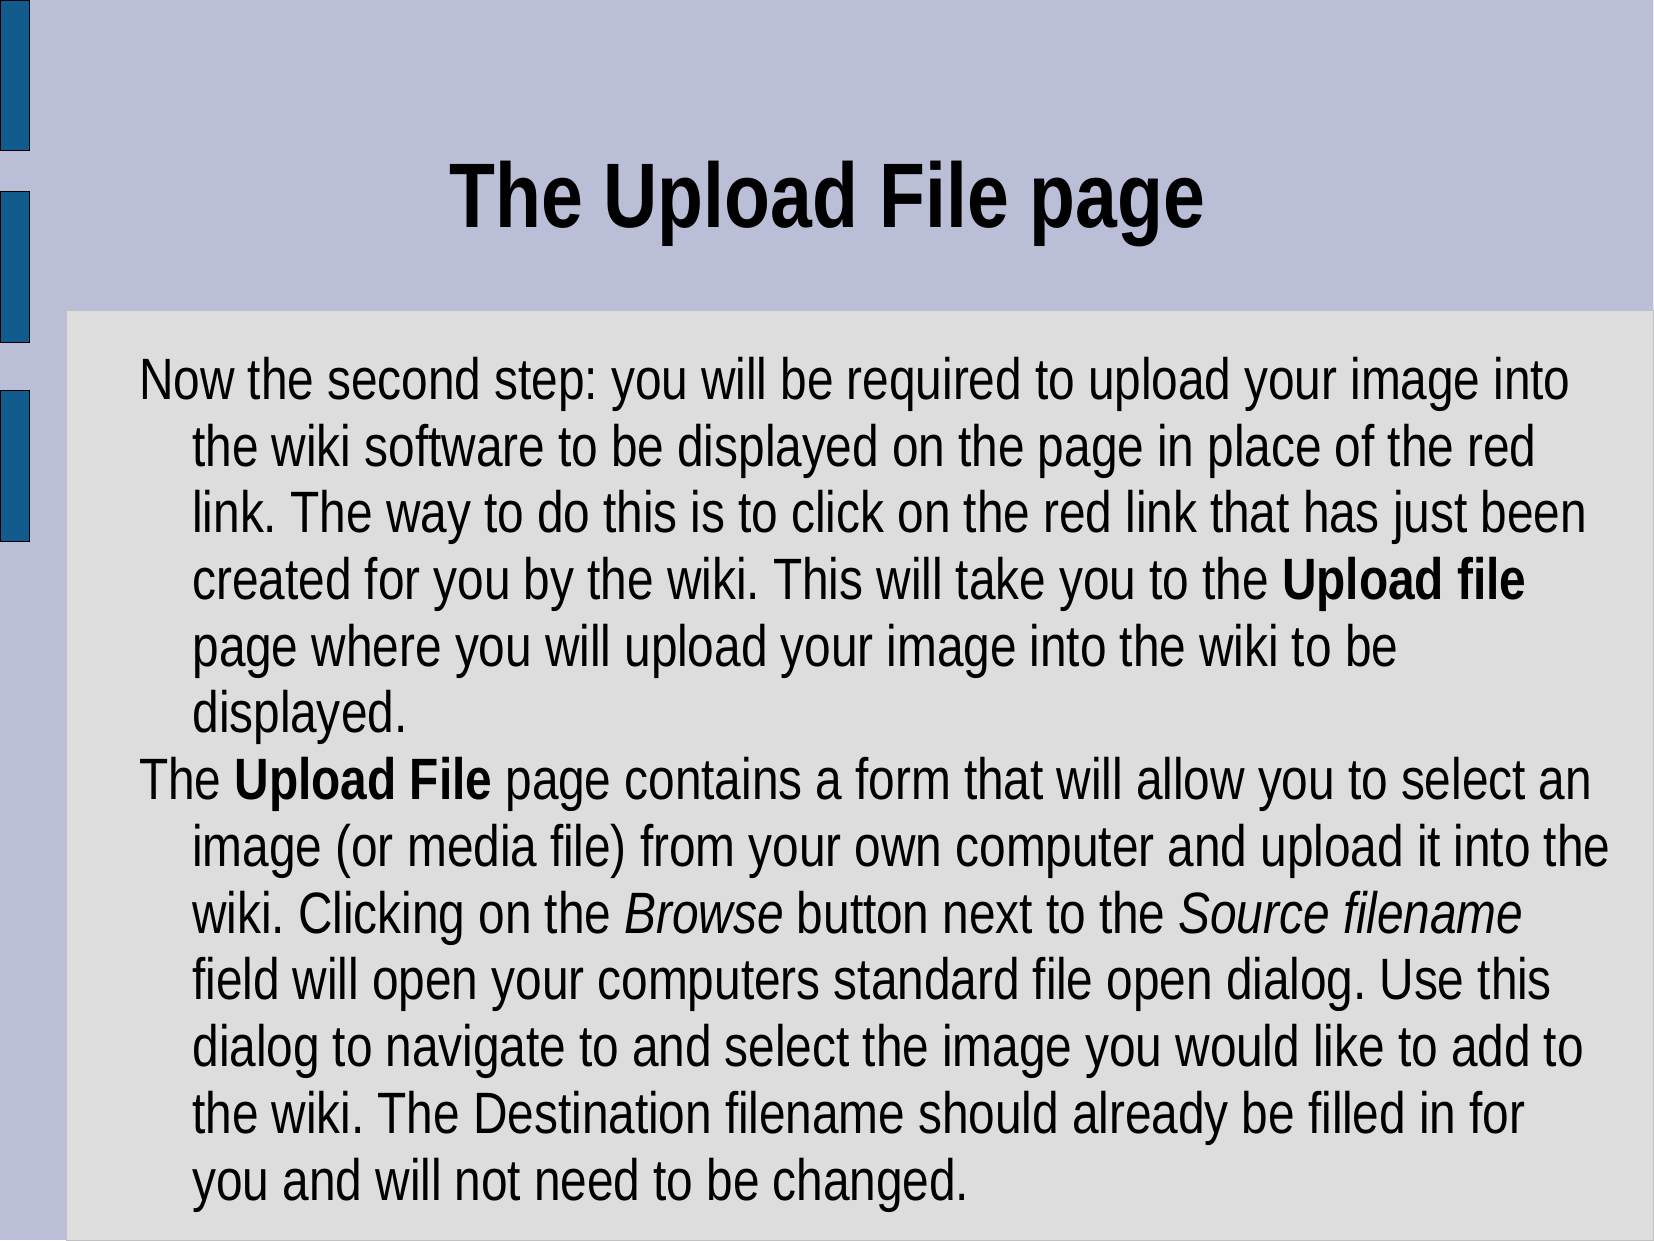

# The Upload File page
Now the second step: you will be required to upload your image into the wiki software to be displayed on the page in place of the red link. The way to do this is to click on the red link that has just been created for you by the wiki. This will take you to the Upload file page where you will upload your image into the wiki to be displayed.
The Upload File page contains a form that will allow you to select an image (or media file) from your own computer and upload it into the wiki. Clicking on the Browse button next to the Source filename field will open your computers standard file open dialog. Use this dialog to navigate to and select the image you would like to add to the wiki. The Destination filename should already be filled in for you and will not need to be changed.